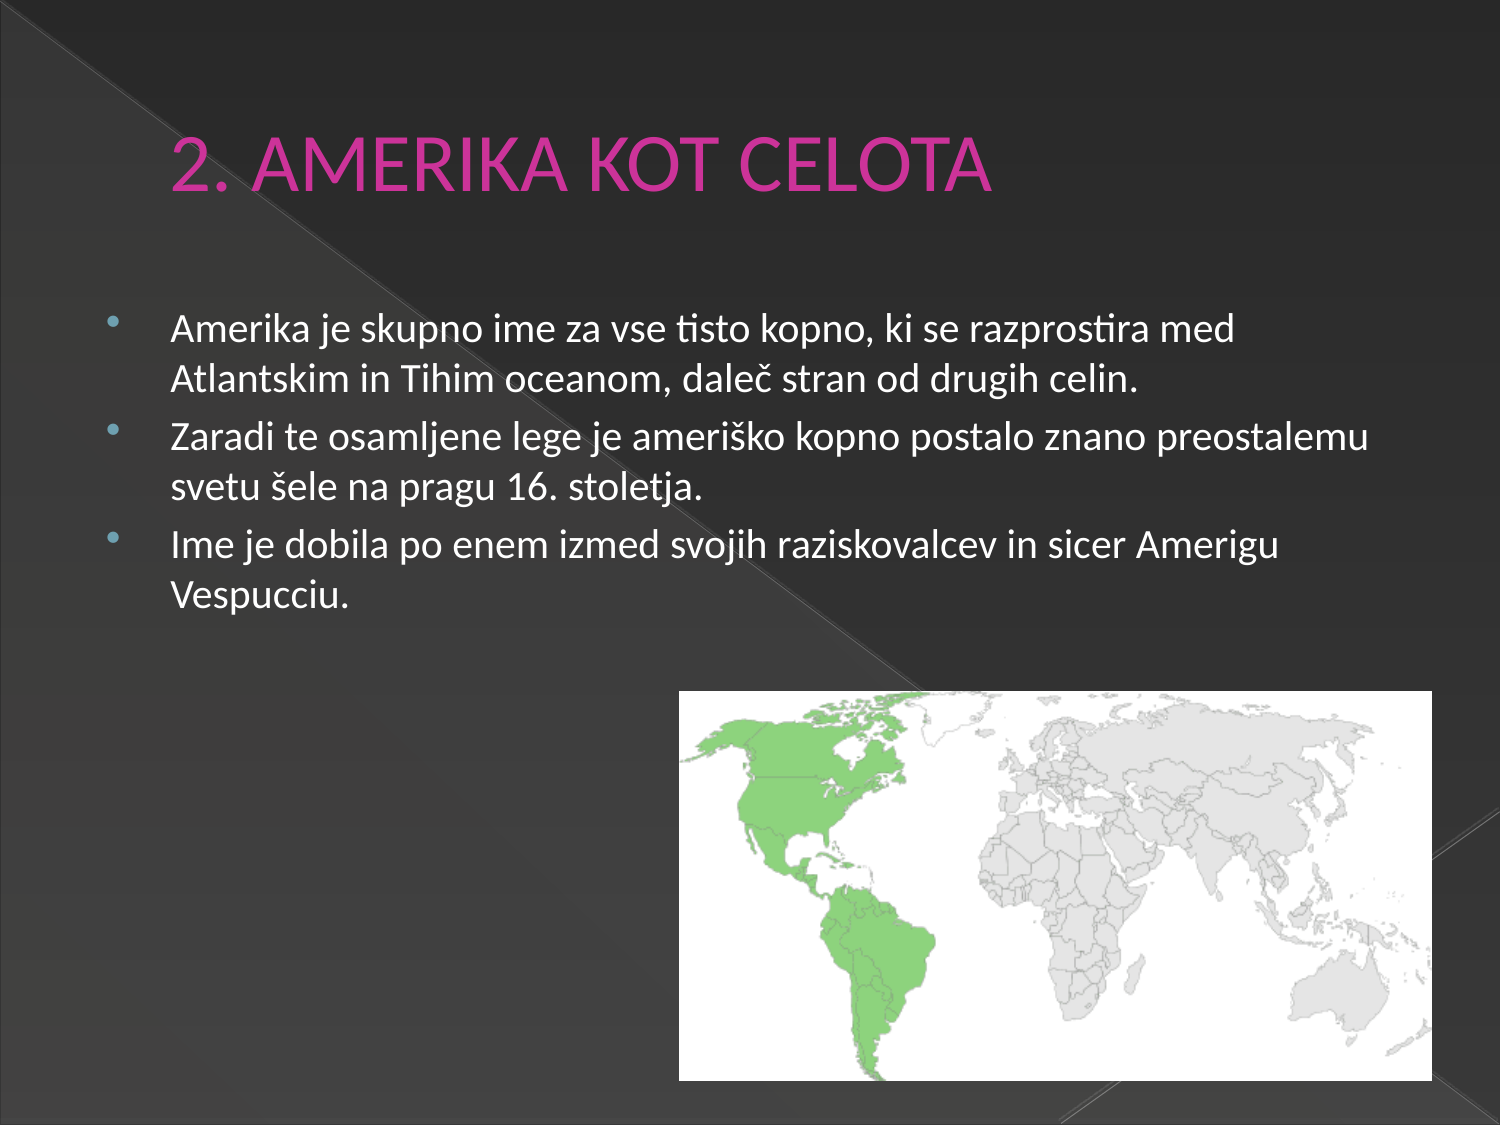

# 2. AMERIKA KOT CELOTA
Amerika je skupno ime za vse tisto kopno, ki se razprostira med Atlantskim in Tihim oceanom, daleč stran od drugih celin.
Zaradi te osamljene lege je ameriško kopno postalo znano preostalemu svetu šele na pragu 16. stoletja.
Ime je dobila po enem izmed svojih raziskovalcev in sicer Amerigu Vespucciu.